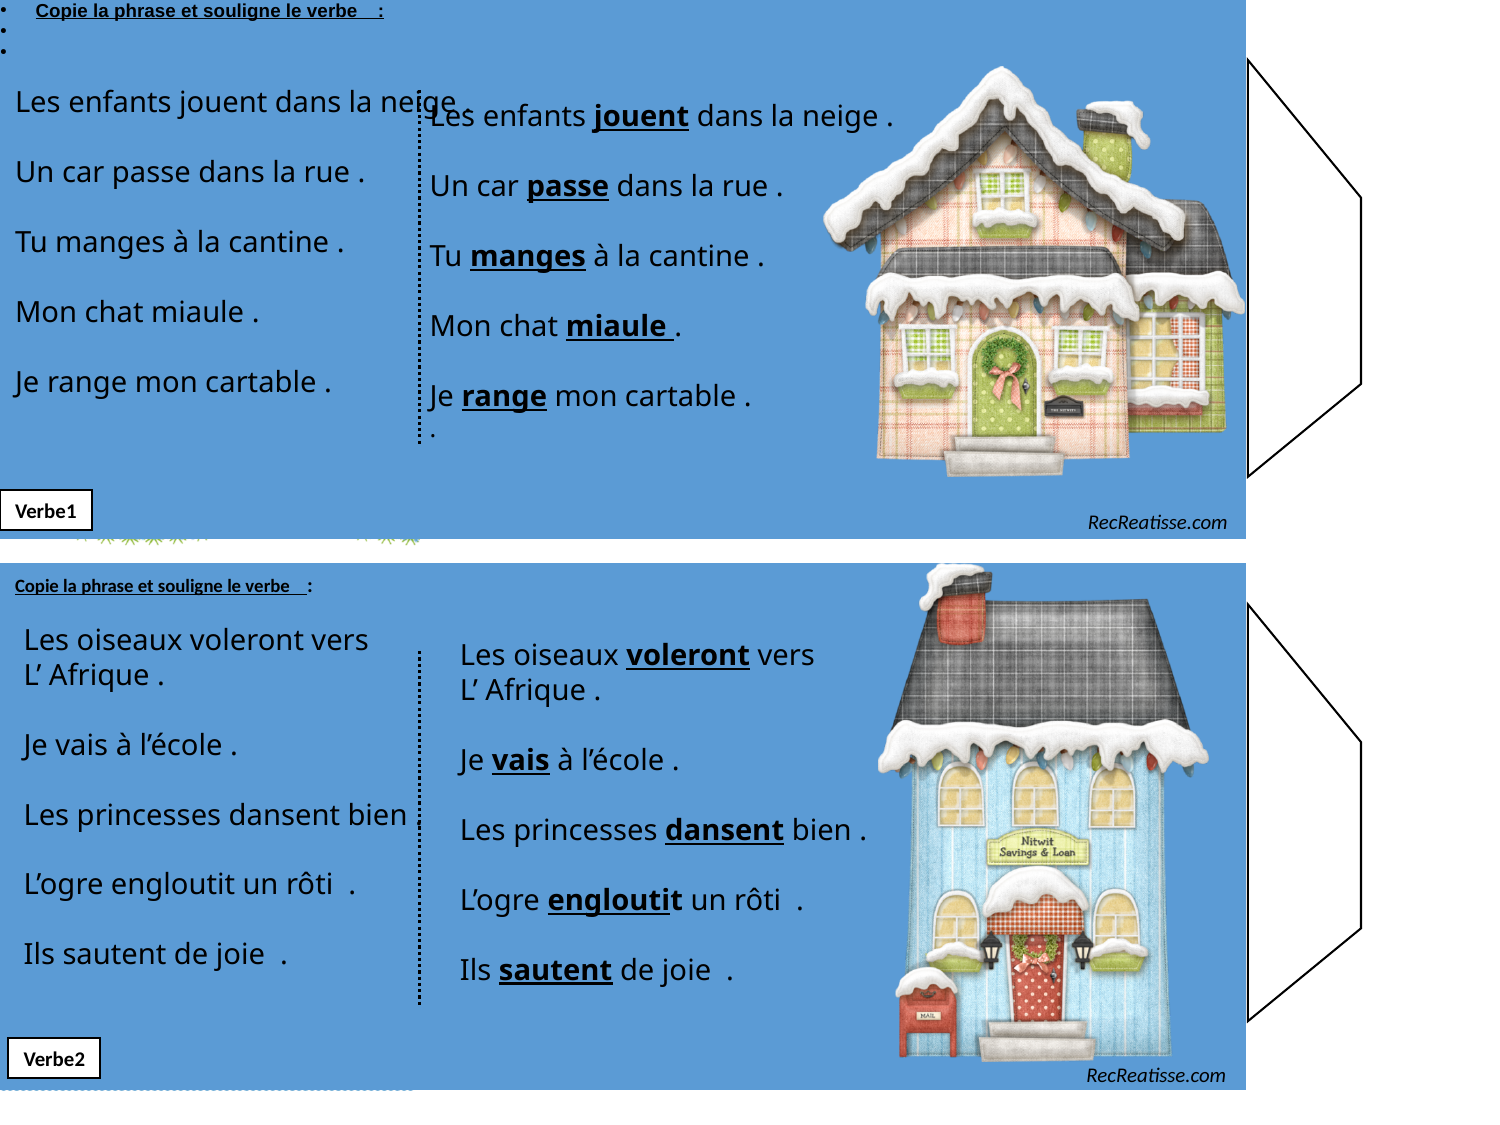

| Copie la phrase et souligne le verbe : | | |
| --- | --- | --- |
Les enfants jouent dans la neige .
Un car passe dans la rue .
Tu manges à la cantine .
Mon chat miaule .
Je range mon cartable .
Les enfants jouent dans la neige .
Un car passe dans la rue .
Tu manges à la cantine .
Mon chat miaule .
Je range mon cartable .
.
Verbe1
RecReatisse.com
| | | |
| --- | --- | --- |
Copie la phrase et souligne le verbe :
Les oiseaux voleront vers
L’ Afrique .
Je vais à l’école .
Les princesses dansent bien .
L’ogre engloutit un rôti .
Ils sautent de joie .
Les oiseaux voleront vers
L’ Afrique .
Je vais à l’école .
Les princesses dansent bien .
L’ogre engloutit un rôti .
Ils sautent de joie .
Verbe2
RecReatisse.com